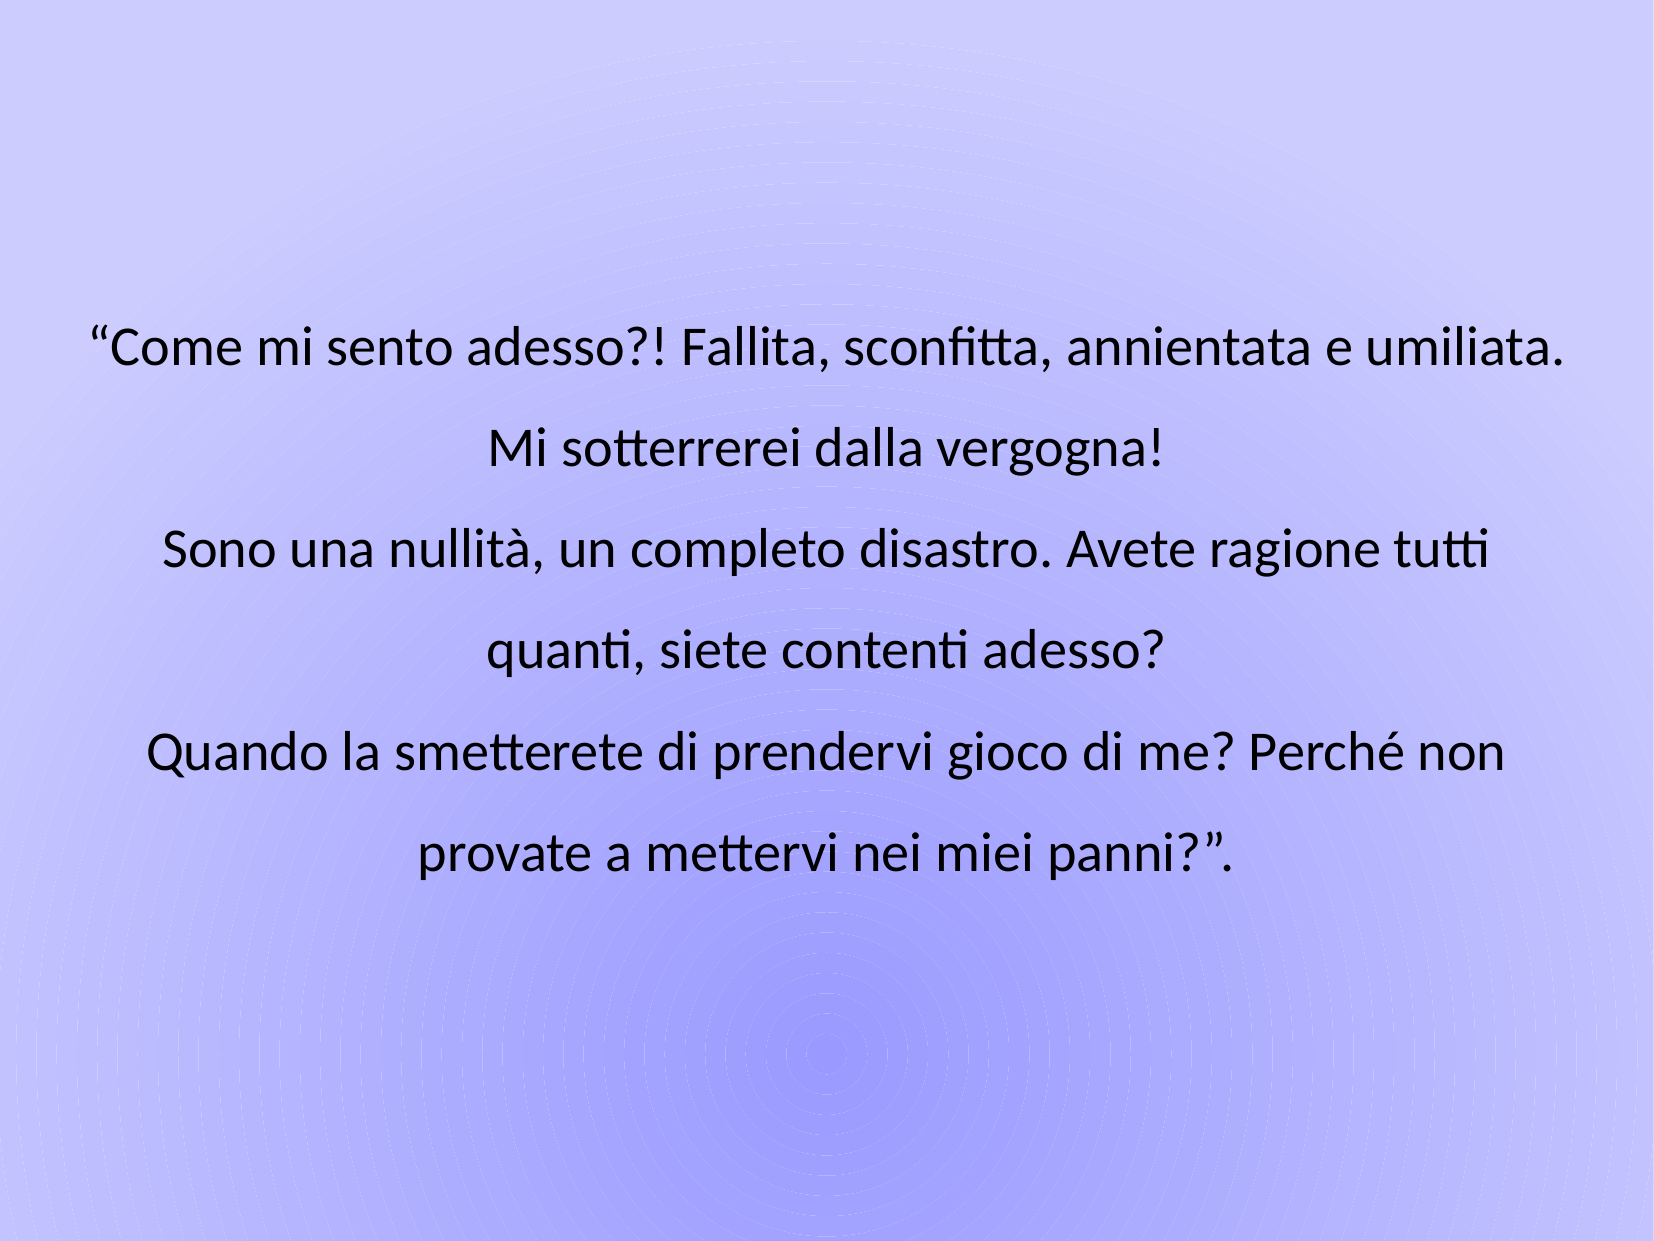

# “Come mi sento adesso?! Fallita, sconfitta, annientata e umiliata. Mi sotterrerei dalla vergogna! Sono una nullità, un completo disastro. Avete ragione tutti quanti, siete contenti adesso? Quando la smetterete di prendervi gioco di me? Perché non provate a mettervi nei miei panni?”.